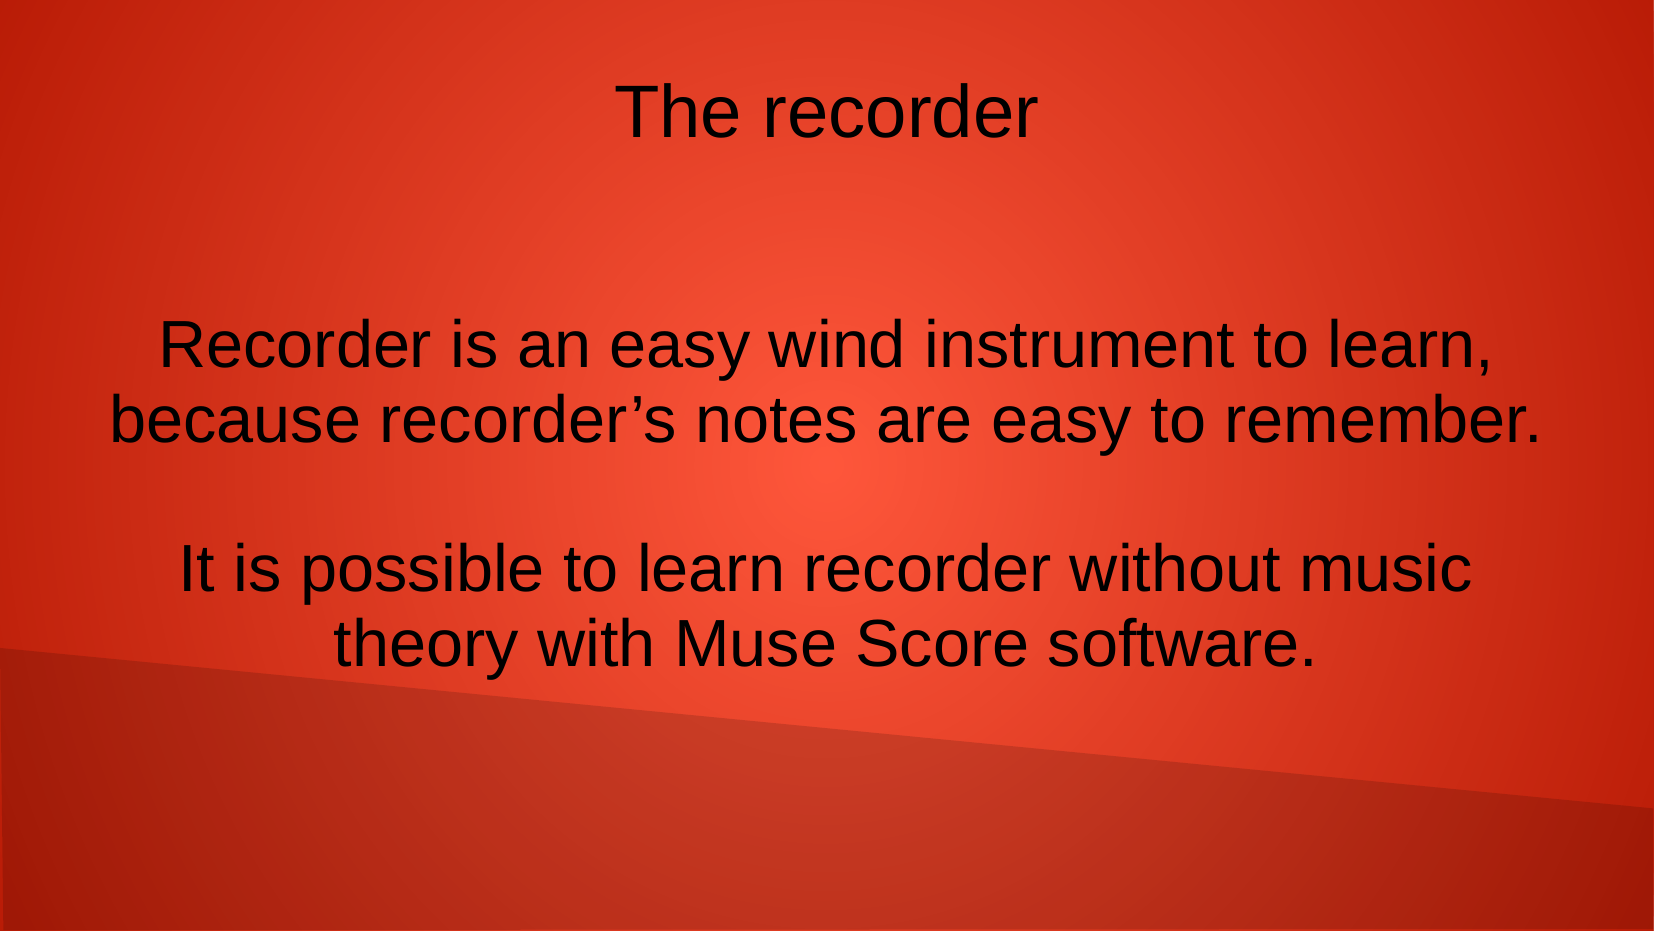

# The recorder
Recorder is an easy wind instrument to learn, because recorder’s notes are easy to remember.
It is possible to learn recorder without music theory with Muse Score software.